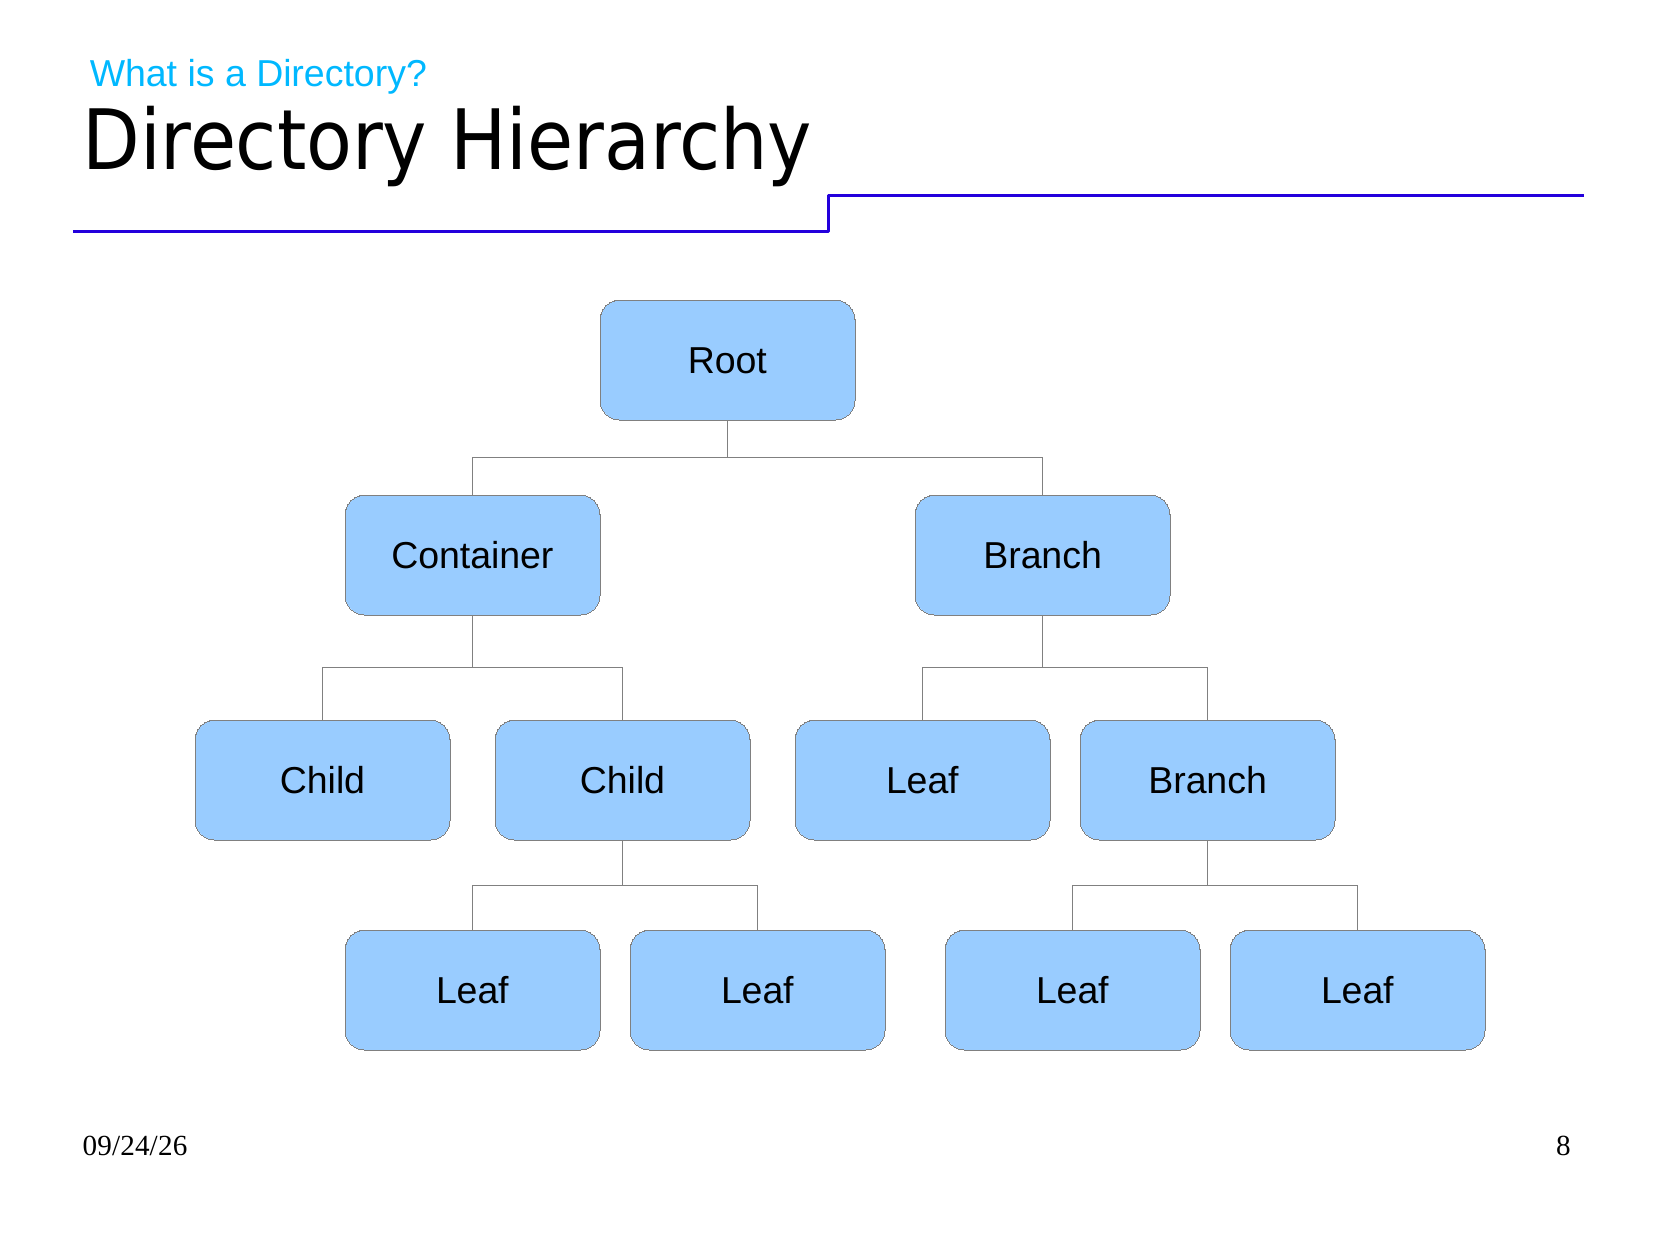

What is a Directory?
# Directory Hierarchy
Root
Container
Branch
Child
Child
Leaf
Branch
Leaf
Leaf
Leaf
Leaf
8